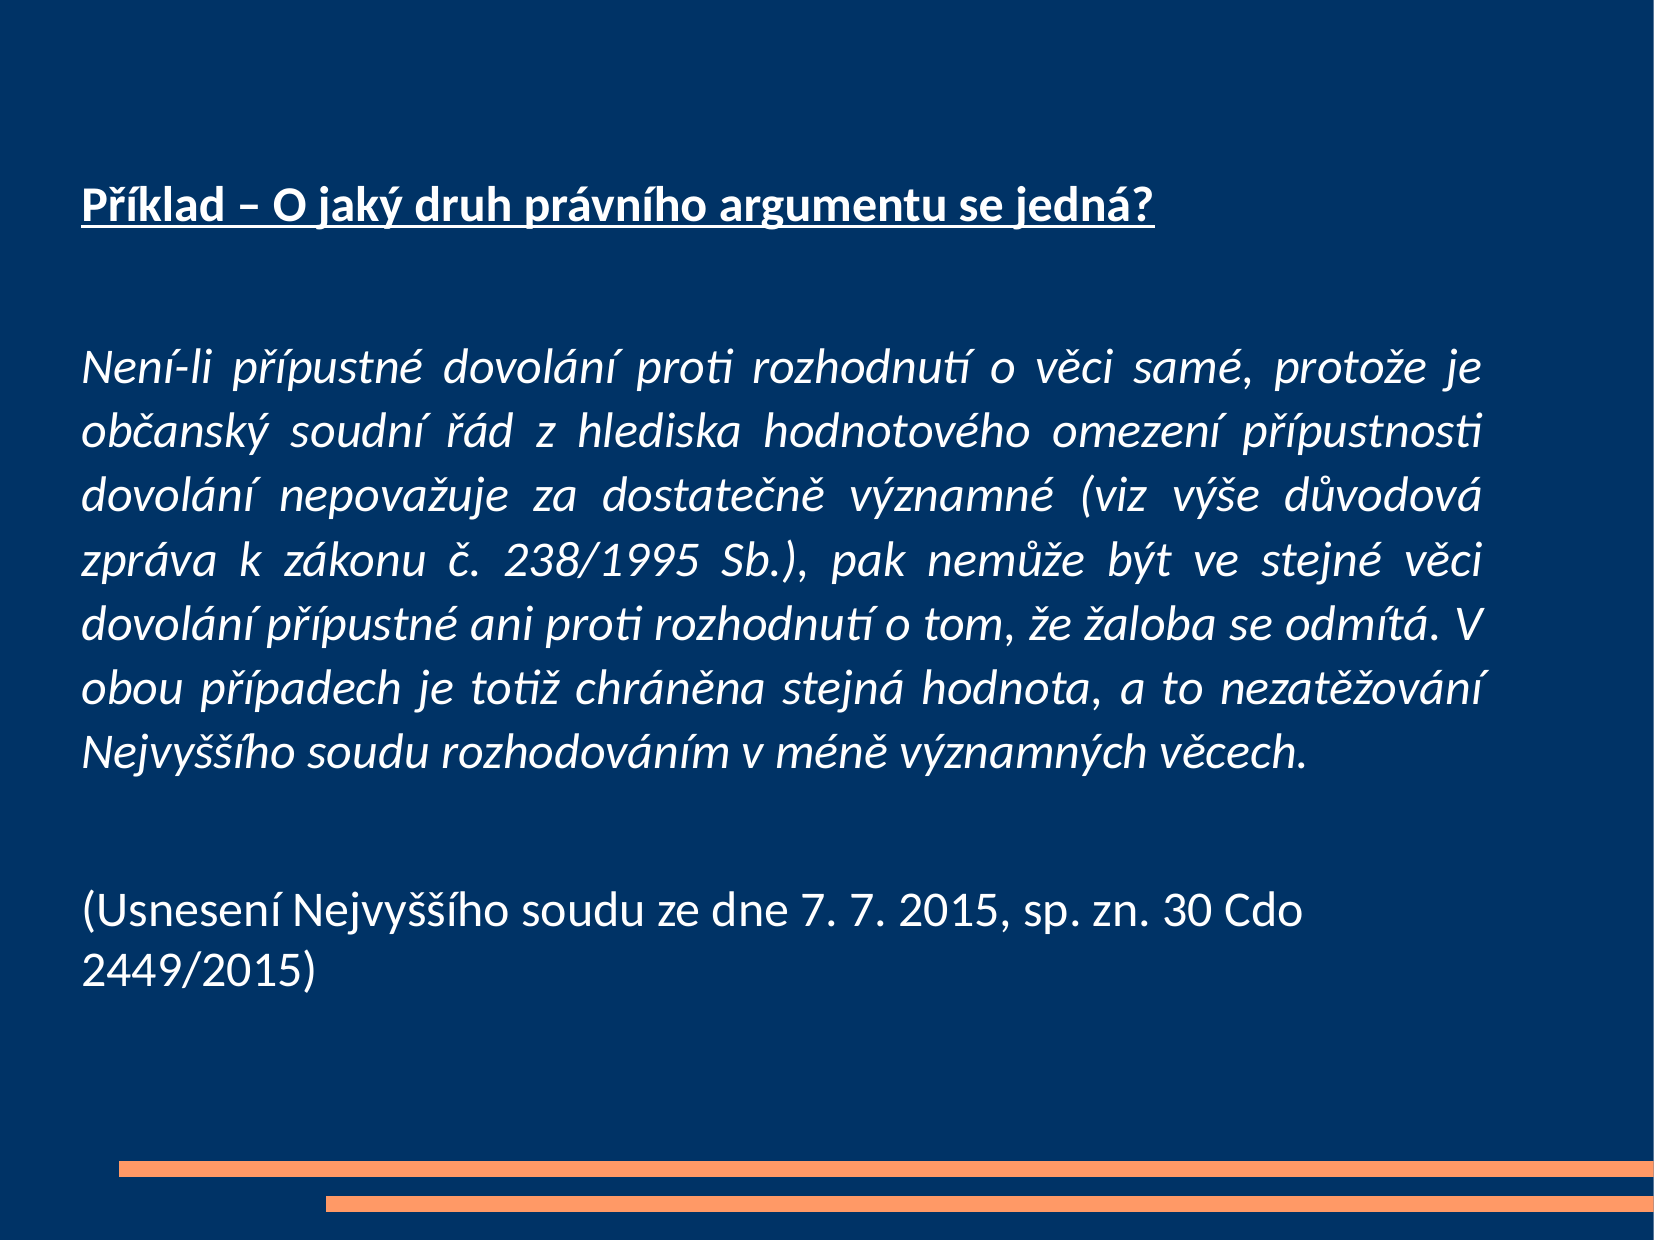

Příklad – O jaký druh právního argumentu se jedná?
Není-li přípustné dovolání proti rozhodnutí o věci samé, protože je občanský soudní řád z hlediska hodnotového omezení přípustnosti dovolání nepovažuje za dostatečně významné (viz výše důvodová zpráva k zákonu č. 238/1995 Sb.), pak nemůže být ve stejné věci dovolání přípustné ani proti rozhodnutí o tom, že žaloba se odmítá. V obou případech je totiž chráněna stejná hodnota, a to nezatěžování Nejvyššího soudu rozhodováním v méně významných věcech.
(Usnesení Nejvyššího soudu ze dne 7. 7. 2015, sp. zn. 30 Cdo 2449/2015)